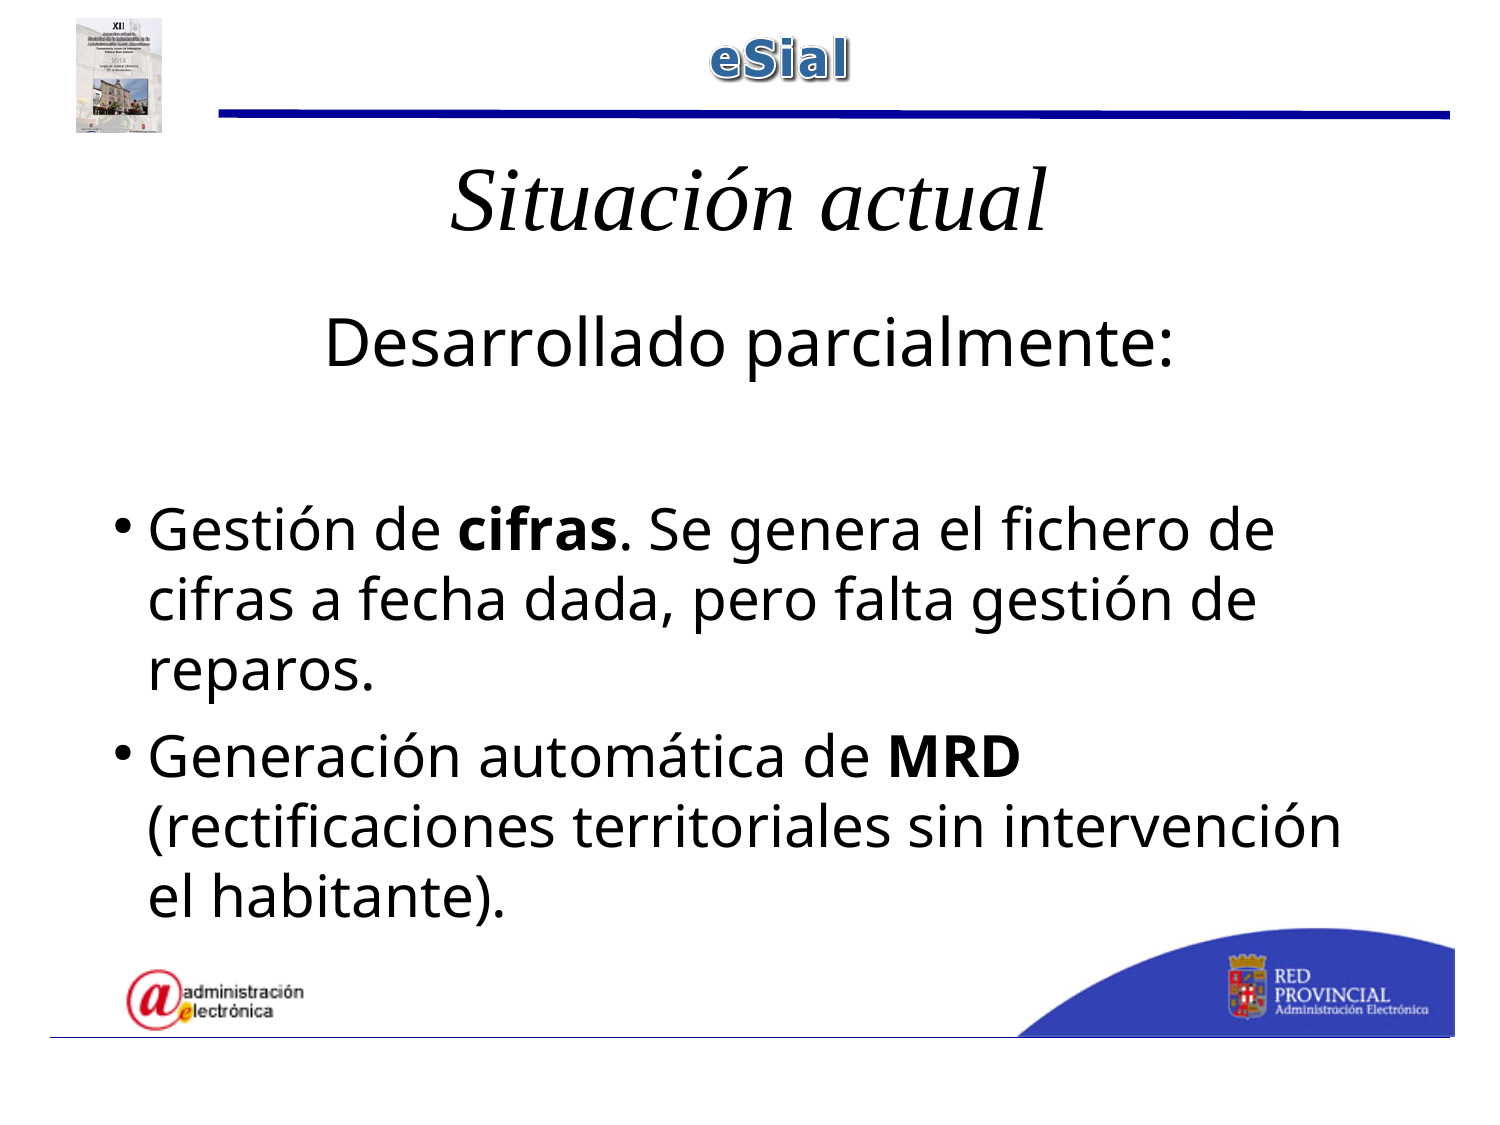

# Situación actual
Desarrollado parcialmente:
Gestión de cifras. Se genera el fichero de cifras a fecha dada, pero falta gestión de reparos.
Generación automática de MRD (rectificaciones territoriales sin intervención el habitante).